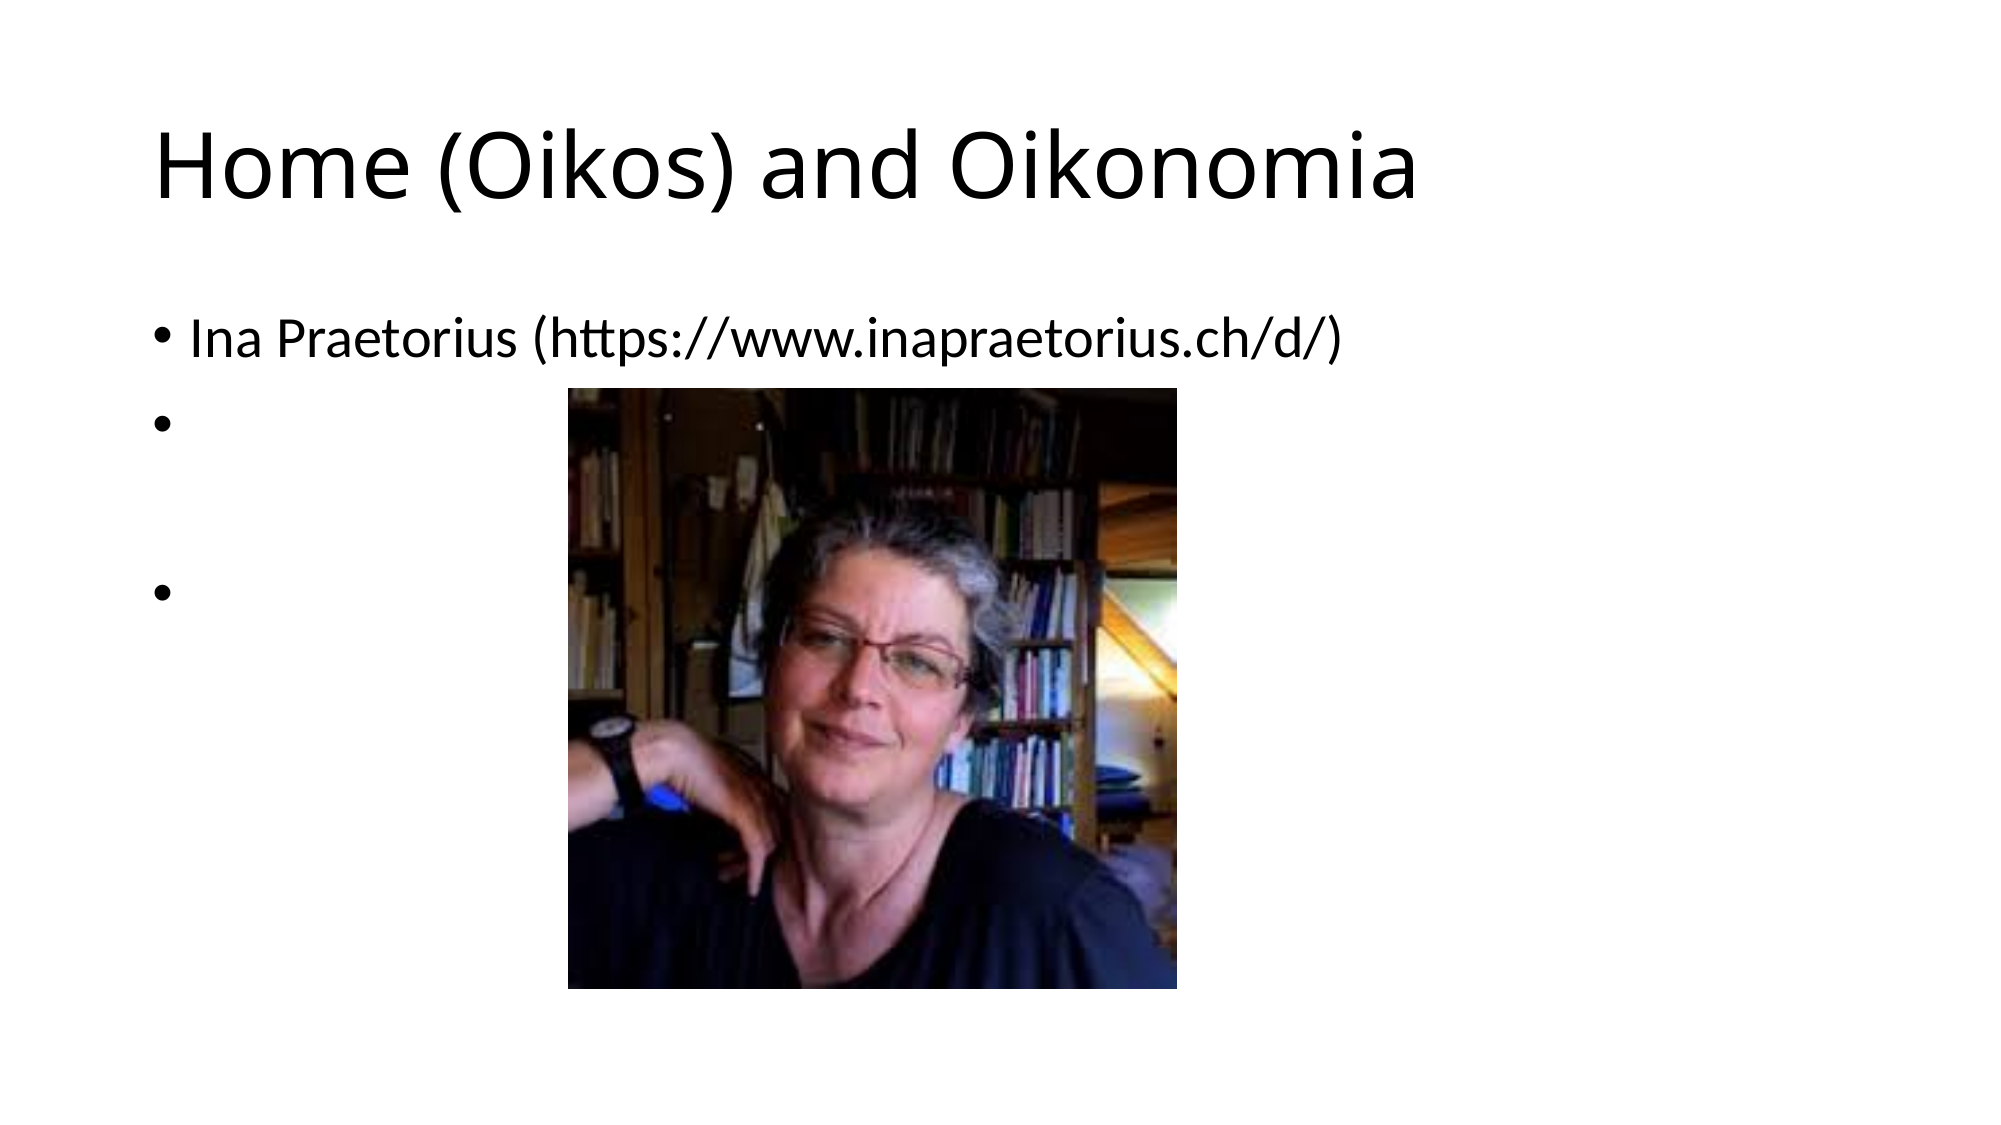

# Home (Oikos) and Oikonomia
Ina Praetorius (https://www.inapraetorius.ch/d/)